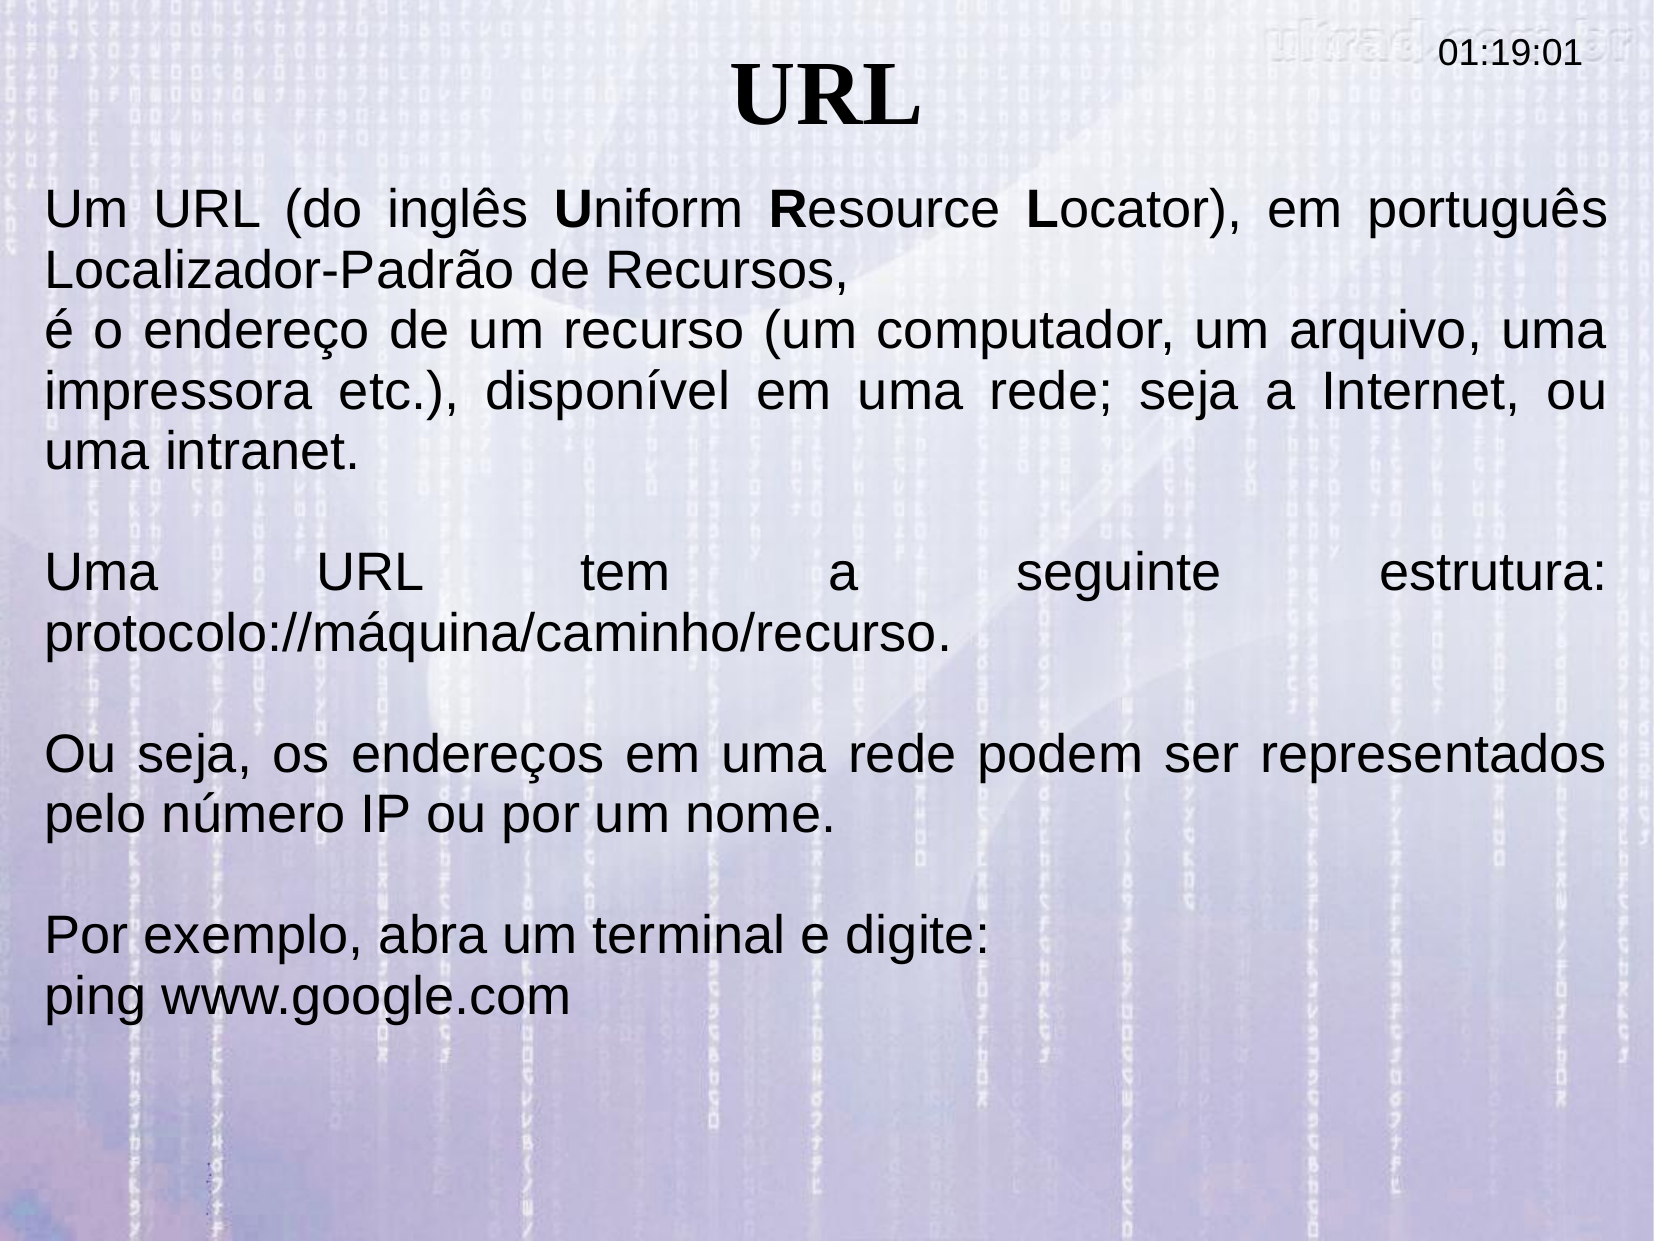

03:29:15
URL
Um URL (do inglês Uniform Resource Locator), em português Localizador-Padrão de Recursos,
é o endereço de um recurso (um computador, um arquivo, uma impressora etc.), disponível em uma rede; seja a Internet, ou uma intranet.
Uma URL tem a seguinte estrutura: protocolo://máquina/caminho/recurso.
Ou seja, os endereços em uma rede podem ser representados pelo número IP ou por um nome.
Por exemplo, abra um terminal e digite:
ping www.google.com